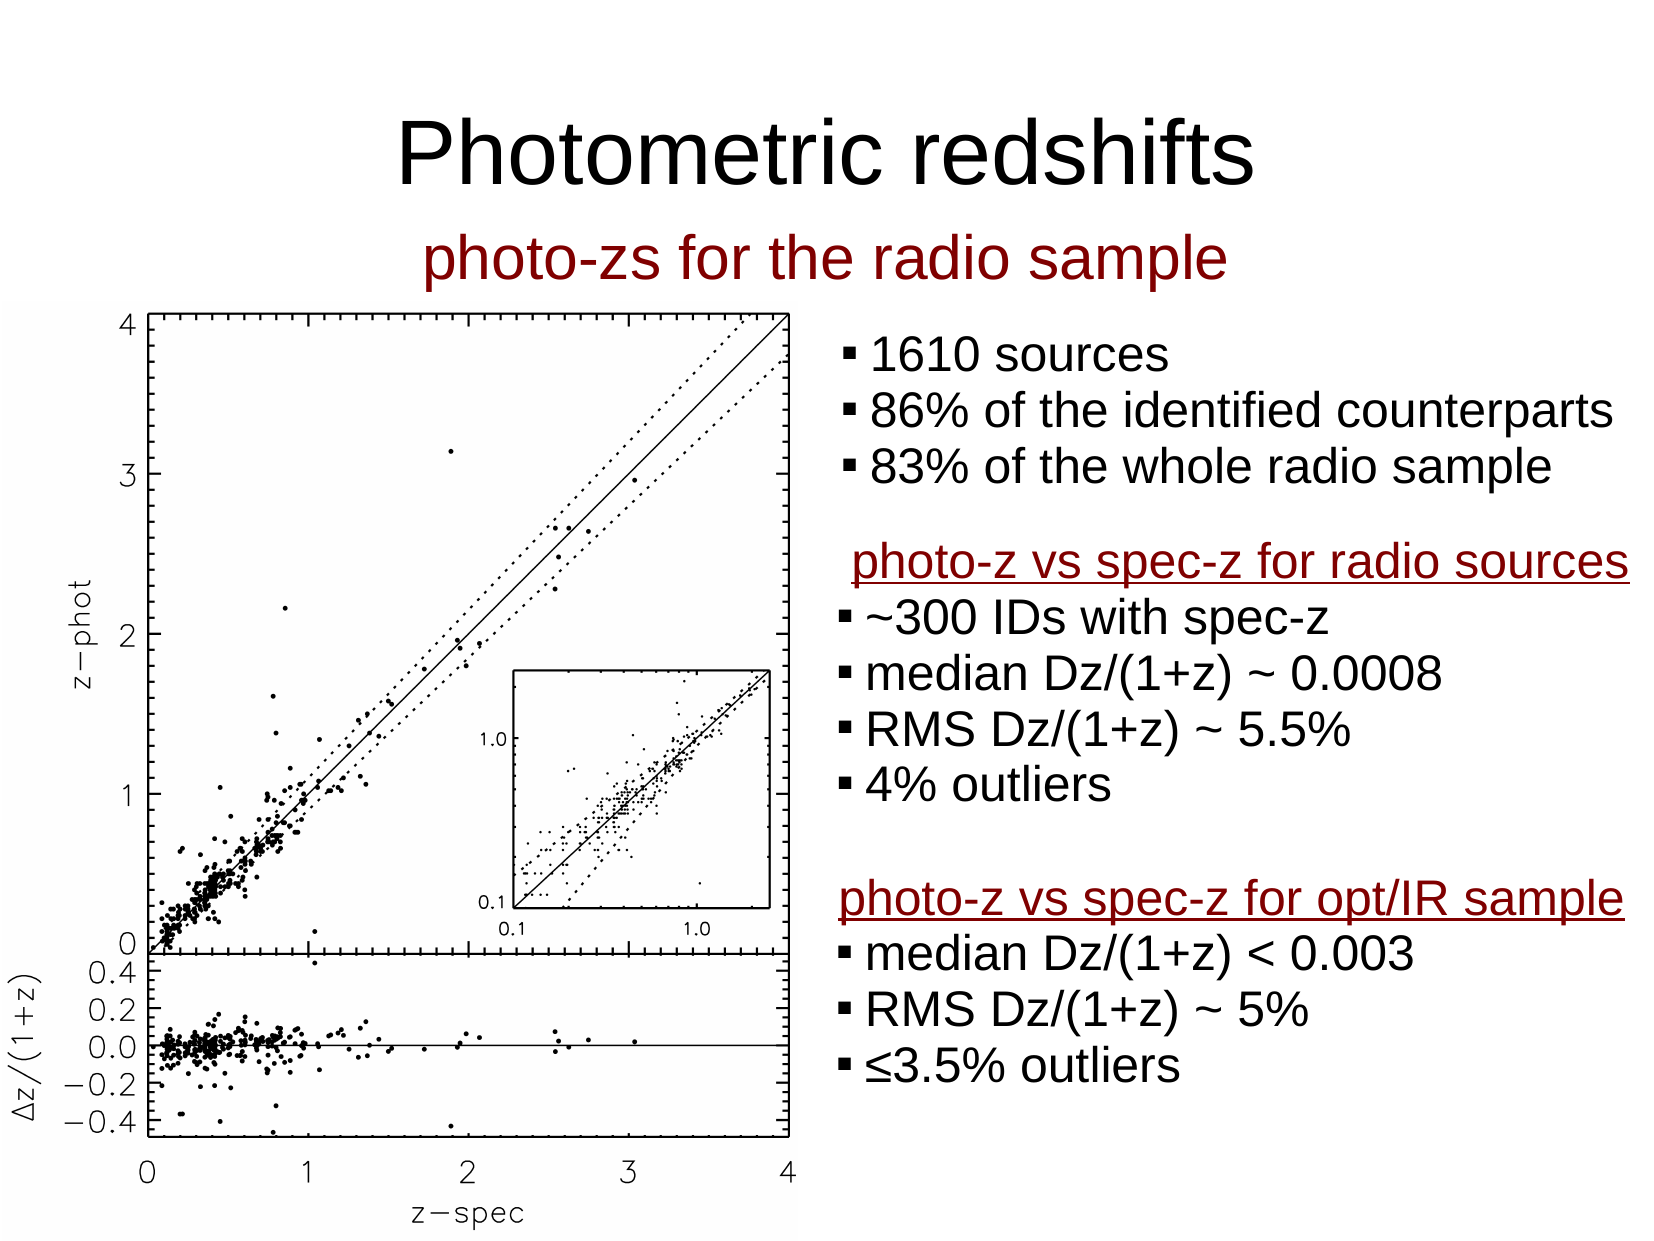

# Photometric redshifts
photo-zs for the radio sample
 1610 sources
 86% of the identified counterparts
 83% of the whole radio sample
photo-z vs spec-z for radio sources
 ~300 IDs with spec-z
 median Dz/(1+z) ~ 0.0008
 RMS Dz/(1+z) ~ 5.5%
 4% outliers
photo-z vs spec-z for opt/IR sample
 median Dz/(1+z) < 0.003
 RMS Dz/(1+z) ~ 5%
 ≤3.5% outliers